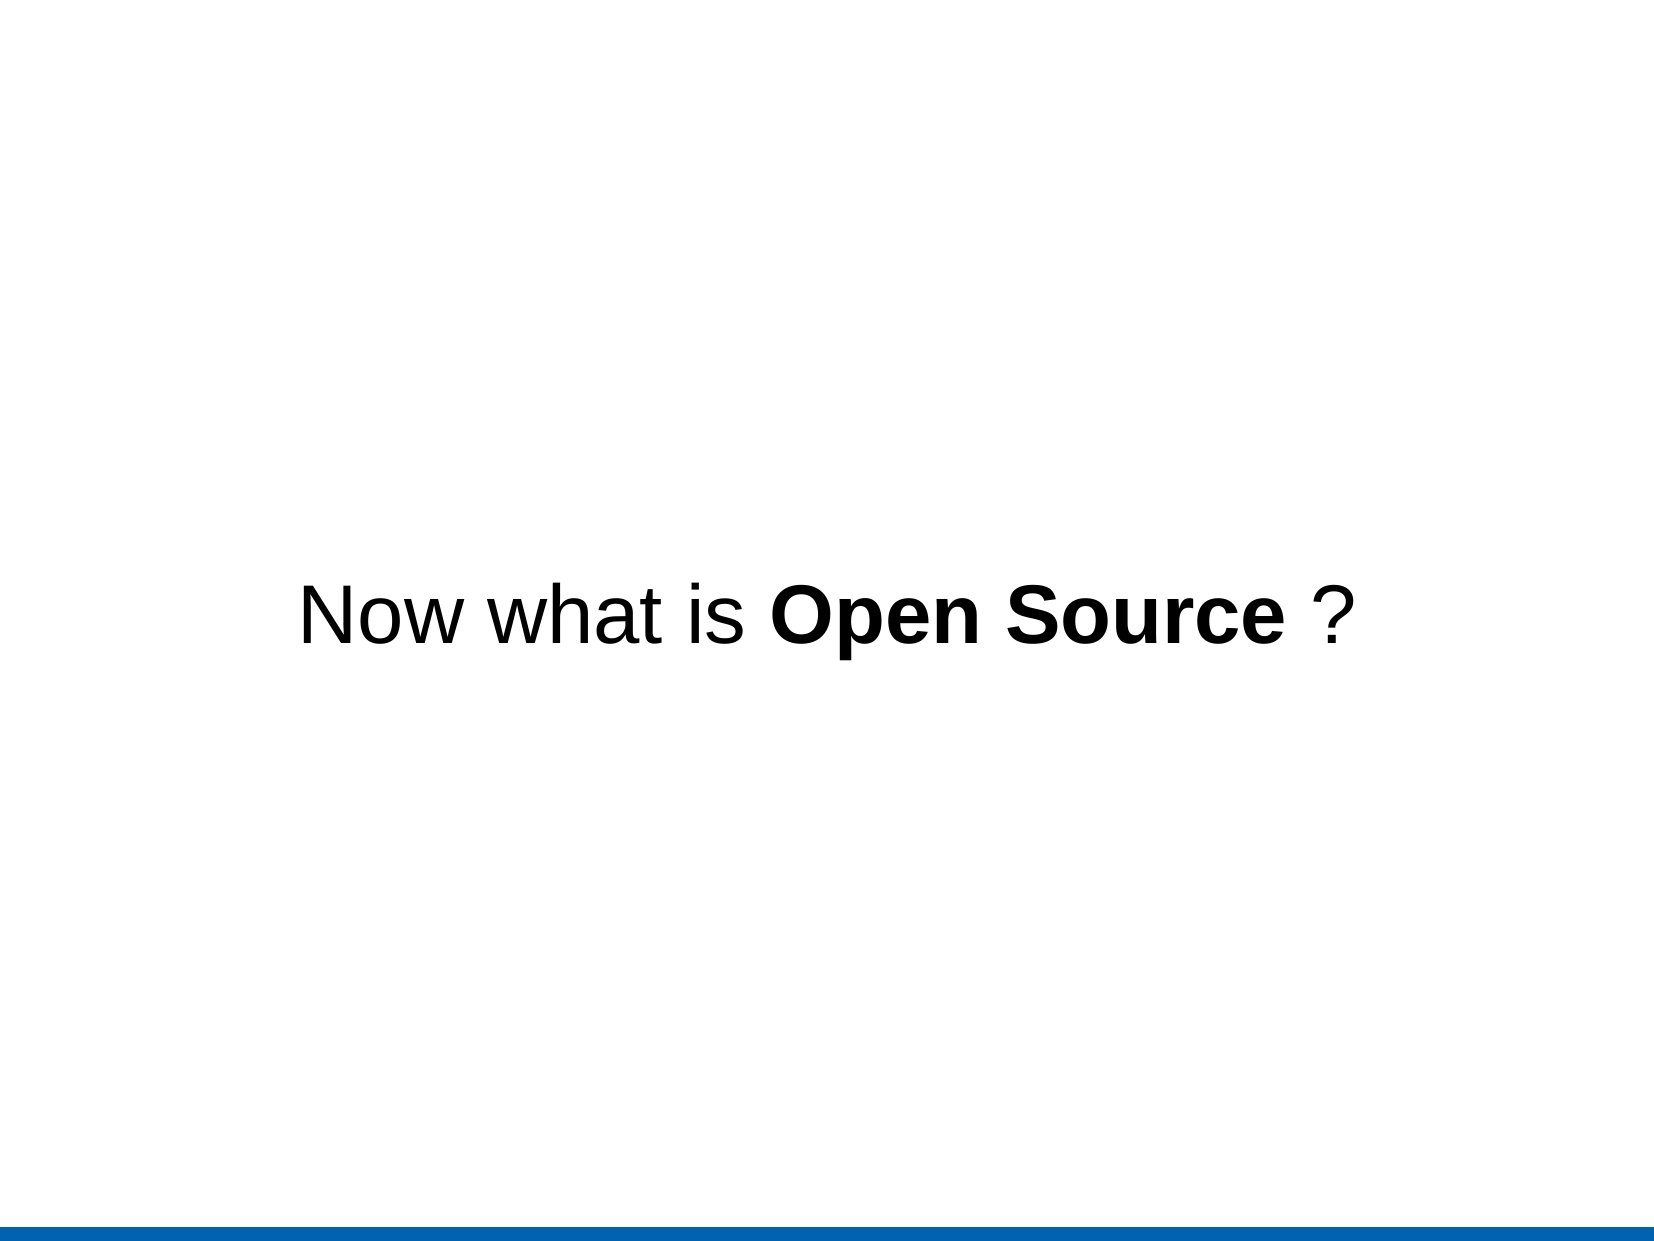

# Now what is Open Source ?